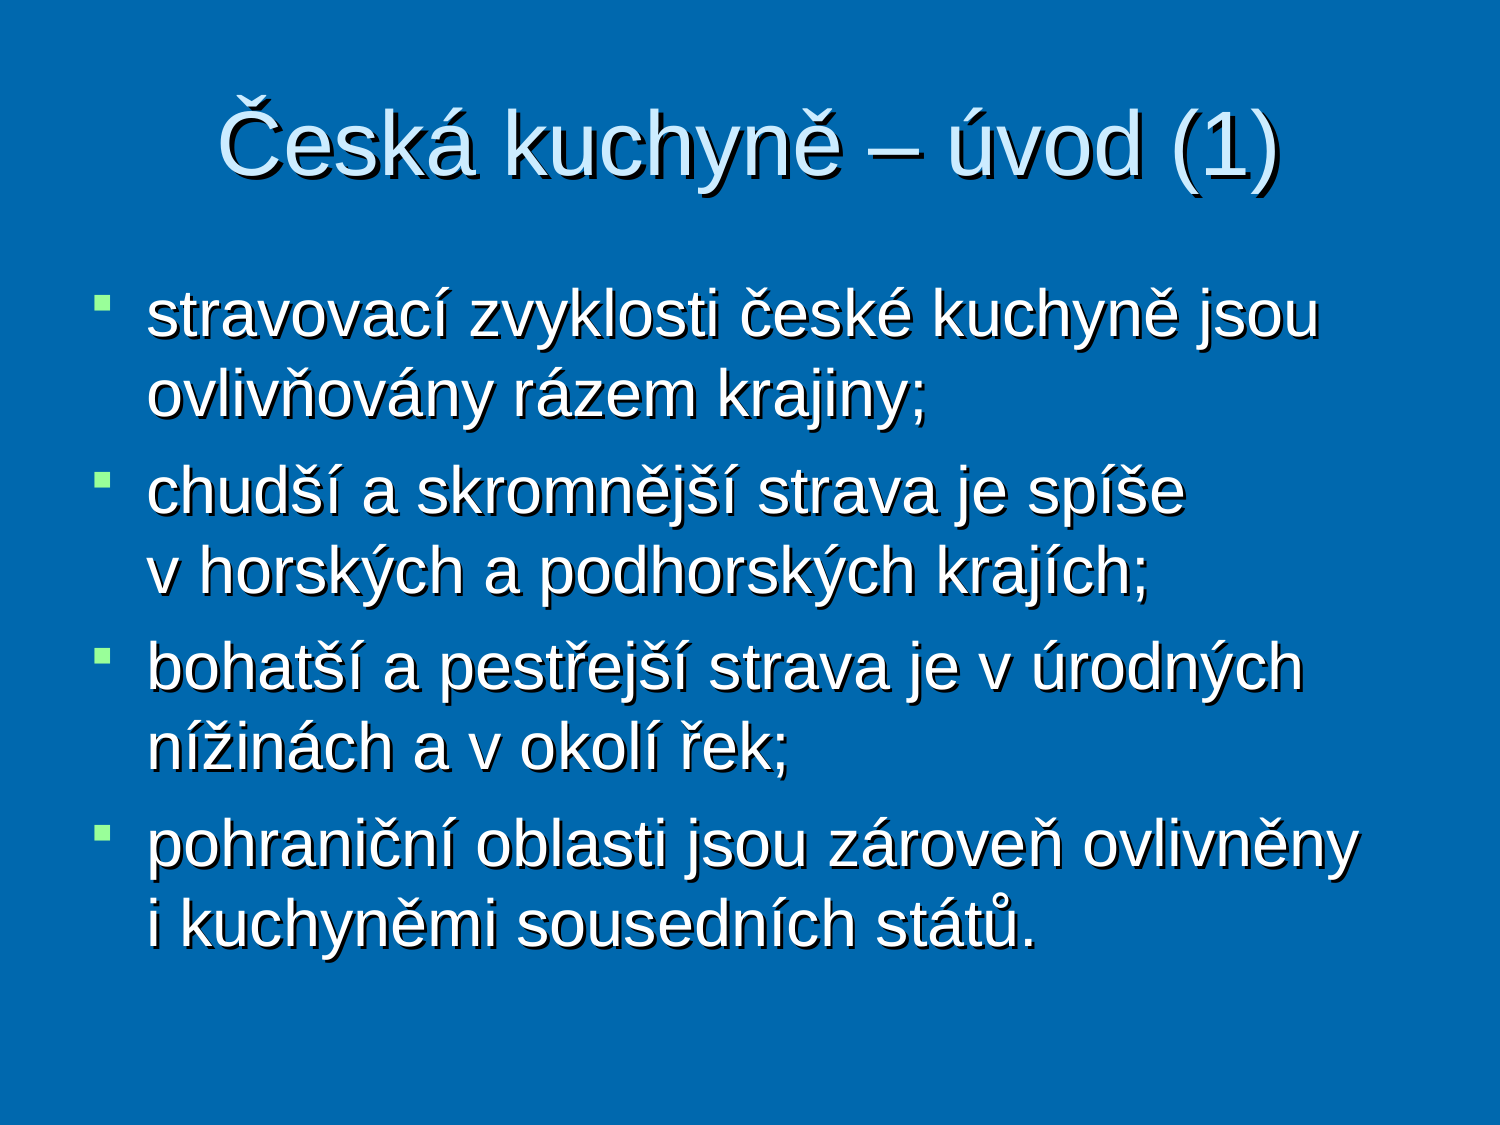

# Česká kuchyně – úvod (1)
stravovací zvyklosti české kuchyně jsou ovlivňovány rázem krajiny;
chudší a skromnější strava je spíše v horských a podhorských krajích;
bohatší a pestřejší strava je v úrodných nížinách a v okolí řek;
pohraniční oblasti jsou zároveň ovlivněny i kuchyněmi sousedních států.